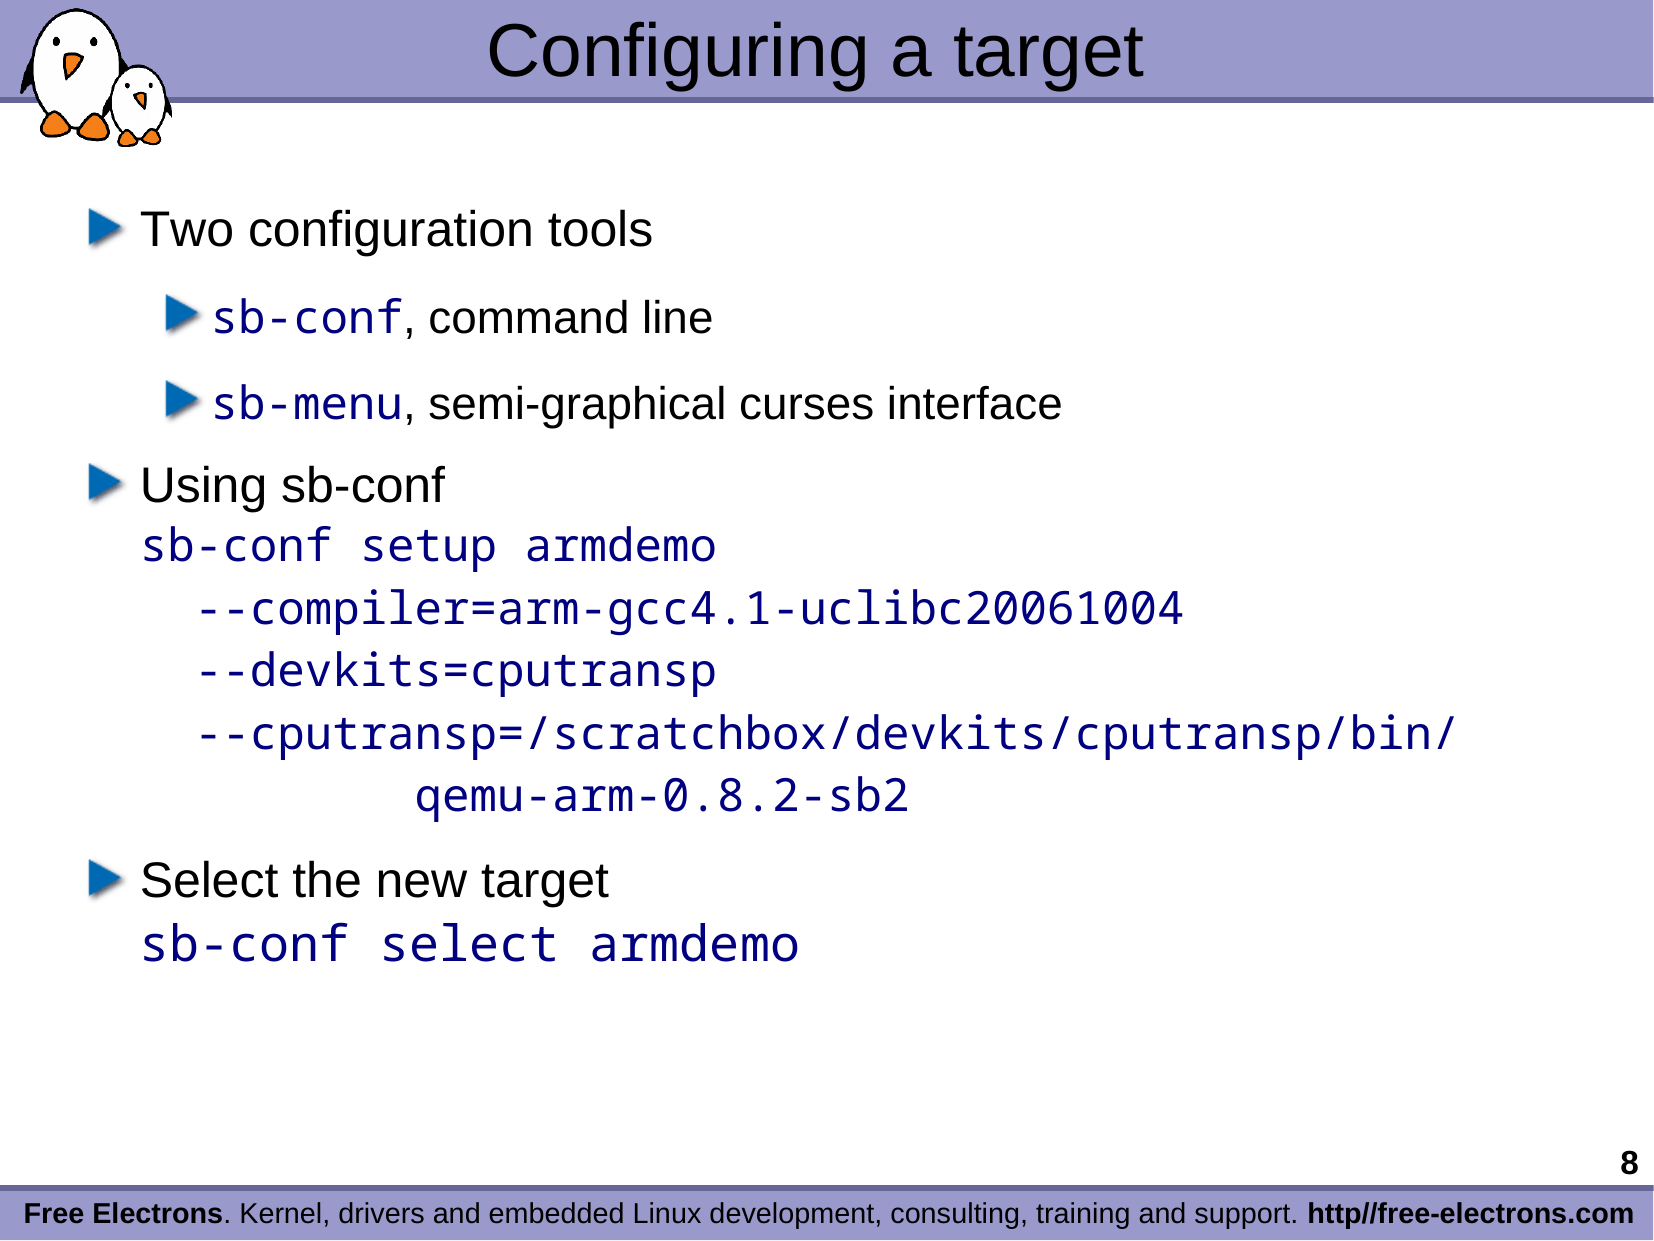

# Configuring a target
Two configuration tools
sb-conf, command line
sb-menu, semi-graphical curses interface
Using sb-conf
sb-conf setup armdemo
 --compiler=arm-gcc4.1-uclibc20061004
 --devkits=cputransp
 --cputransp=/scratchbox/devkits/cputransp/bin/ qemu-arm-0.8.2-sb2
Select the new target
sb-conf select armdemo